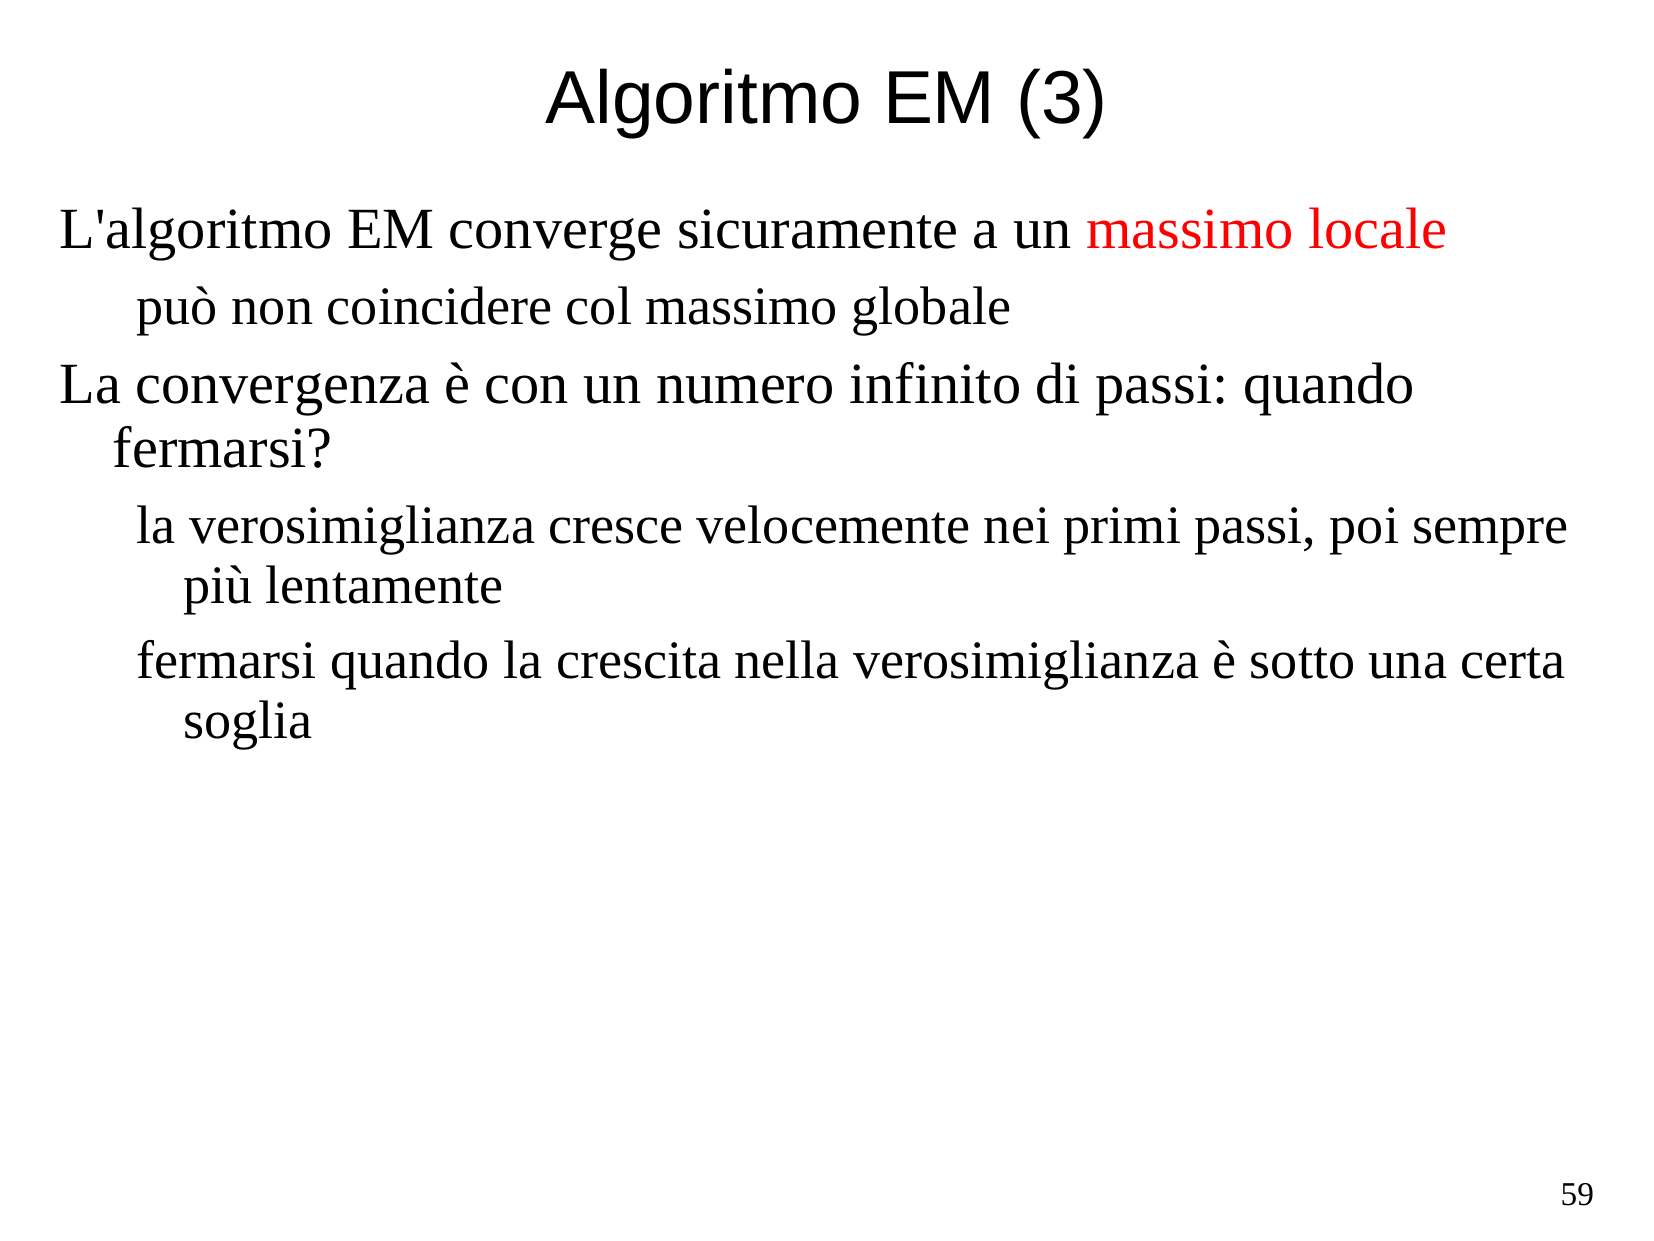

# Algoritmo EM (3)
L'algoritmo EM converge sicuramente a un massimo locale
può non coincidere col massimo globale
La convergenza è con un numero infinito di passi: quando fermarsi?
la verosimiglianza cresce velocemente nei primi passi, poi sempre più lentamente
fermarsi quando la crescita nella verosimiglianza è sotto una certa soglia